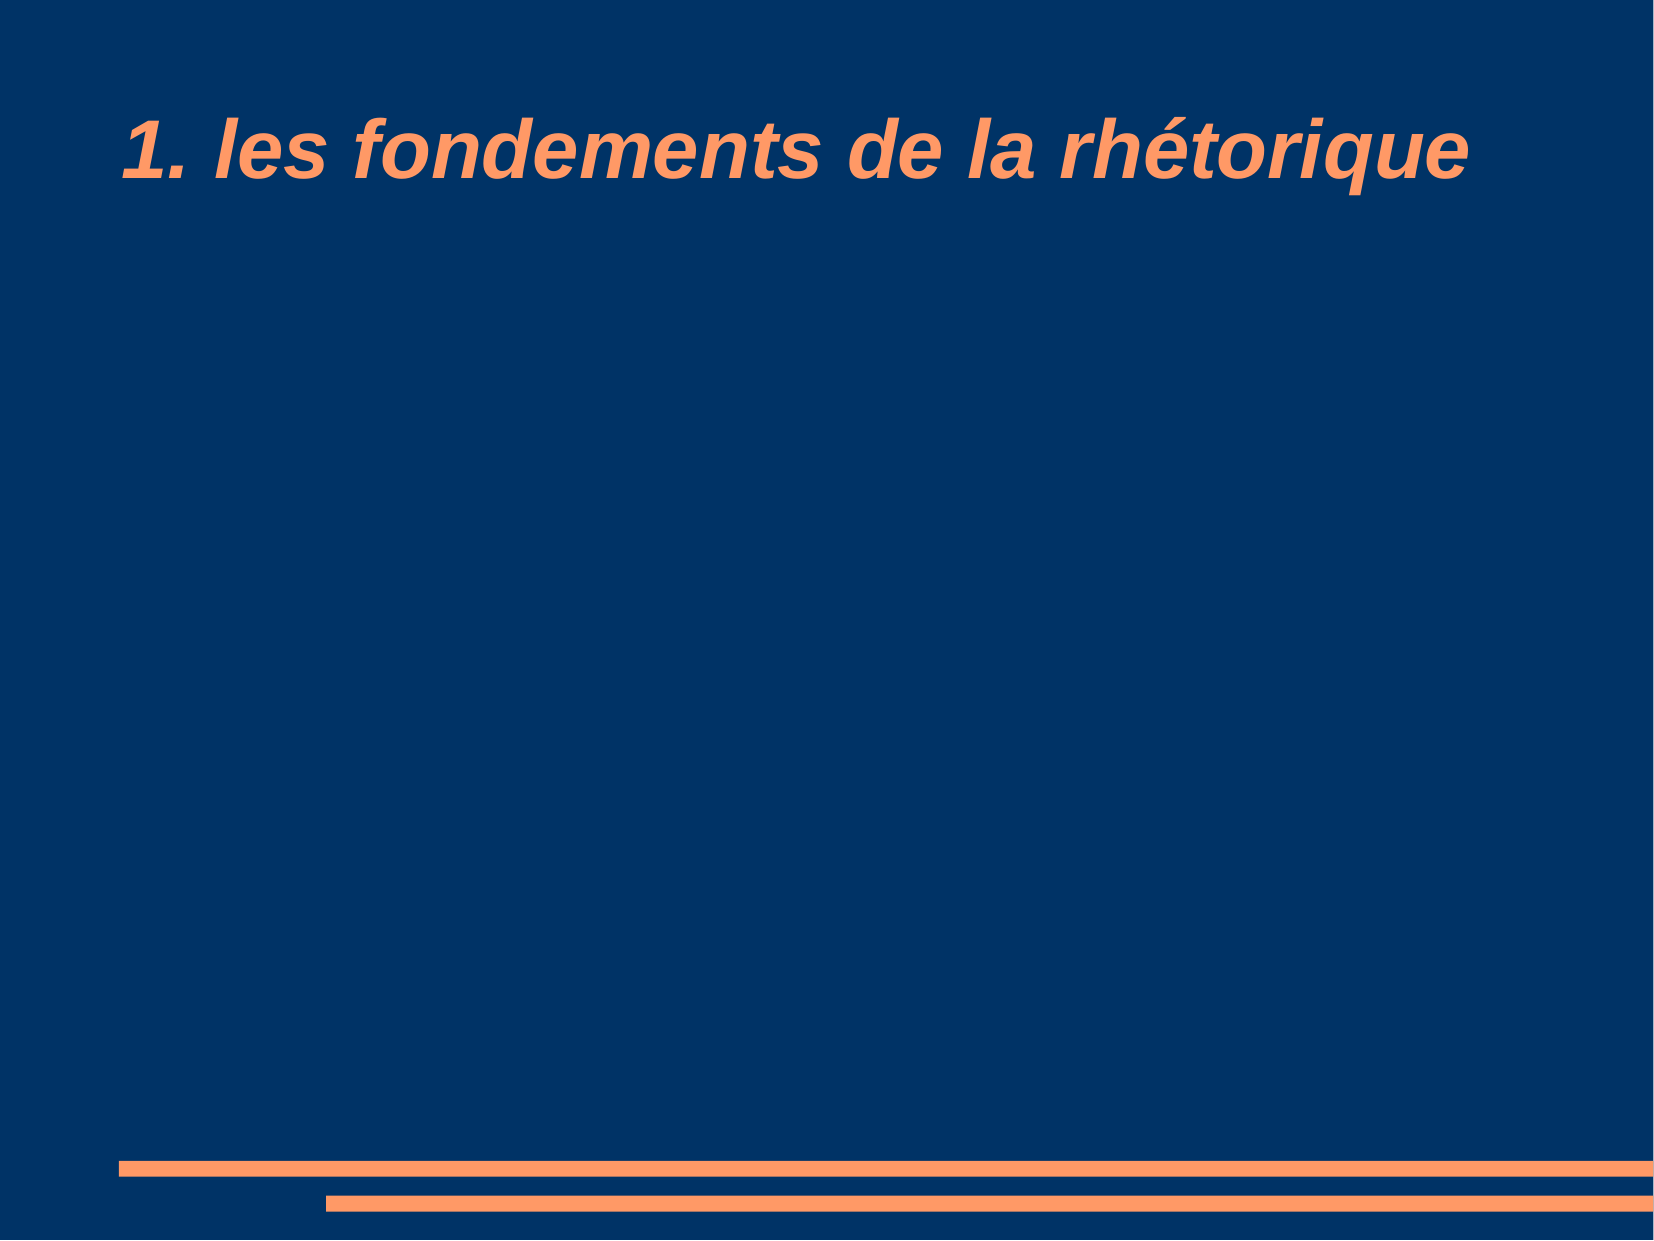

# 1. les fondements de la rhétorique